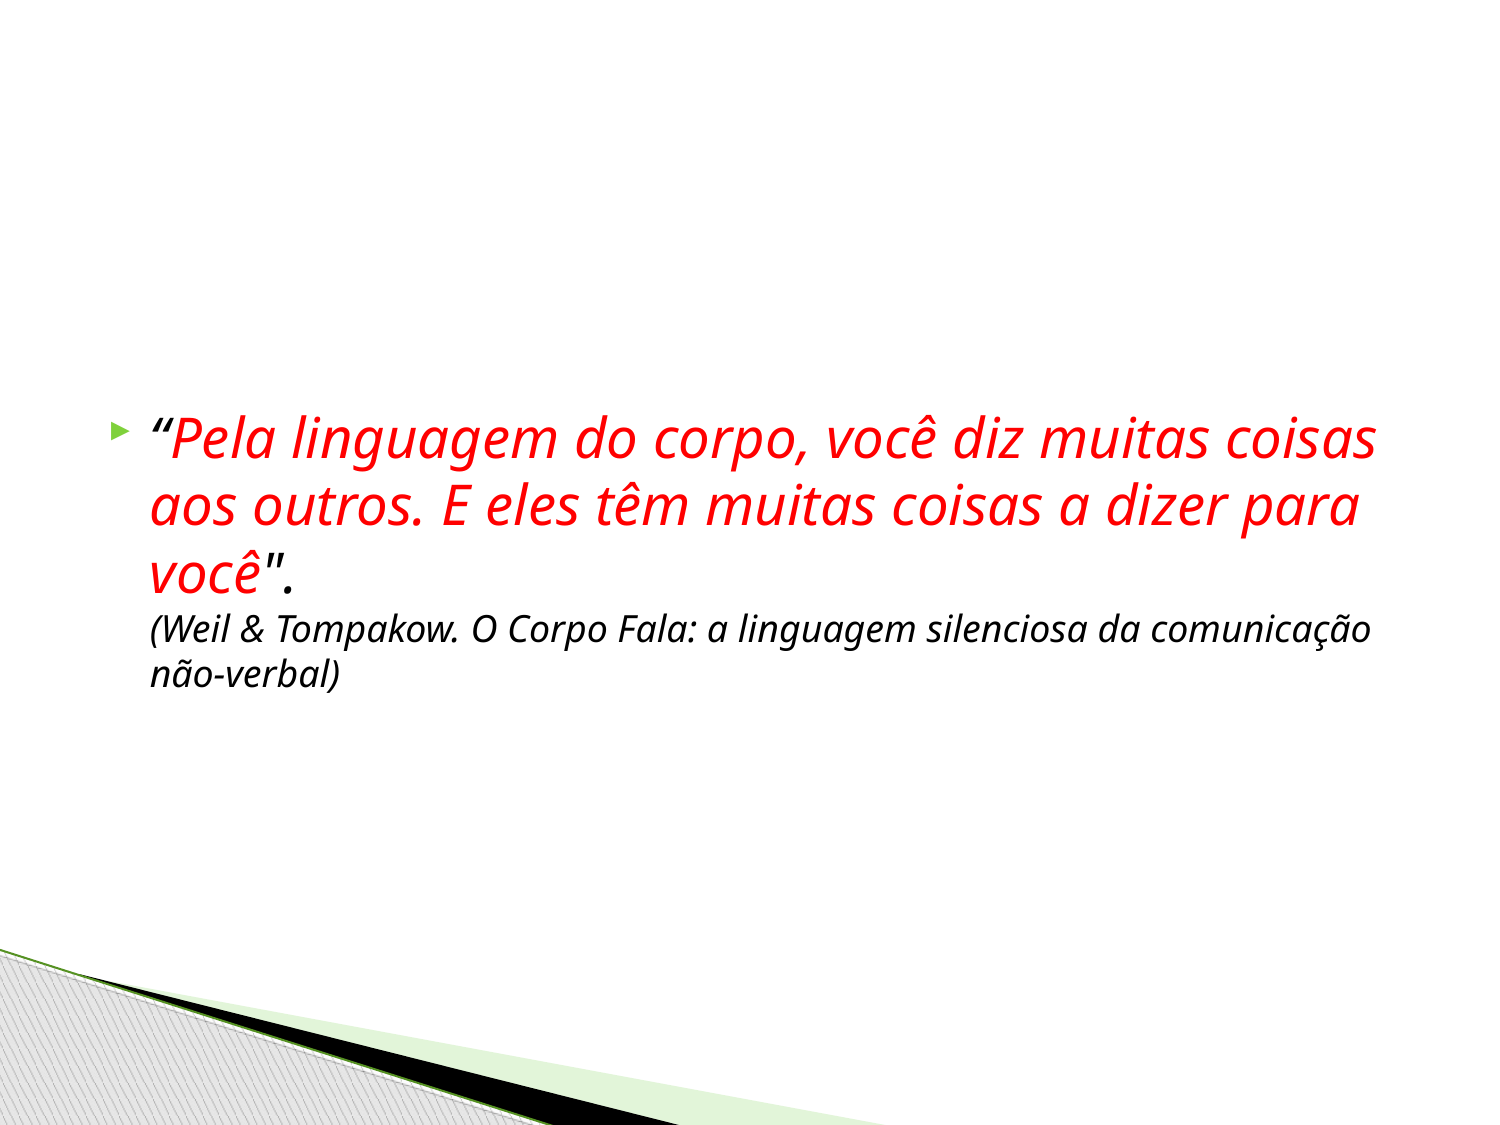

# “Pela linguagem do corpo, você diz muitas coisas aos outros. E eles têm muitas coisas a dizer para você". (Weil & Tompakow. O Corpo Fala: a linguagem silenciosa da comunicação não-verbal)